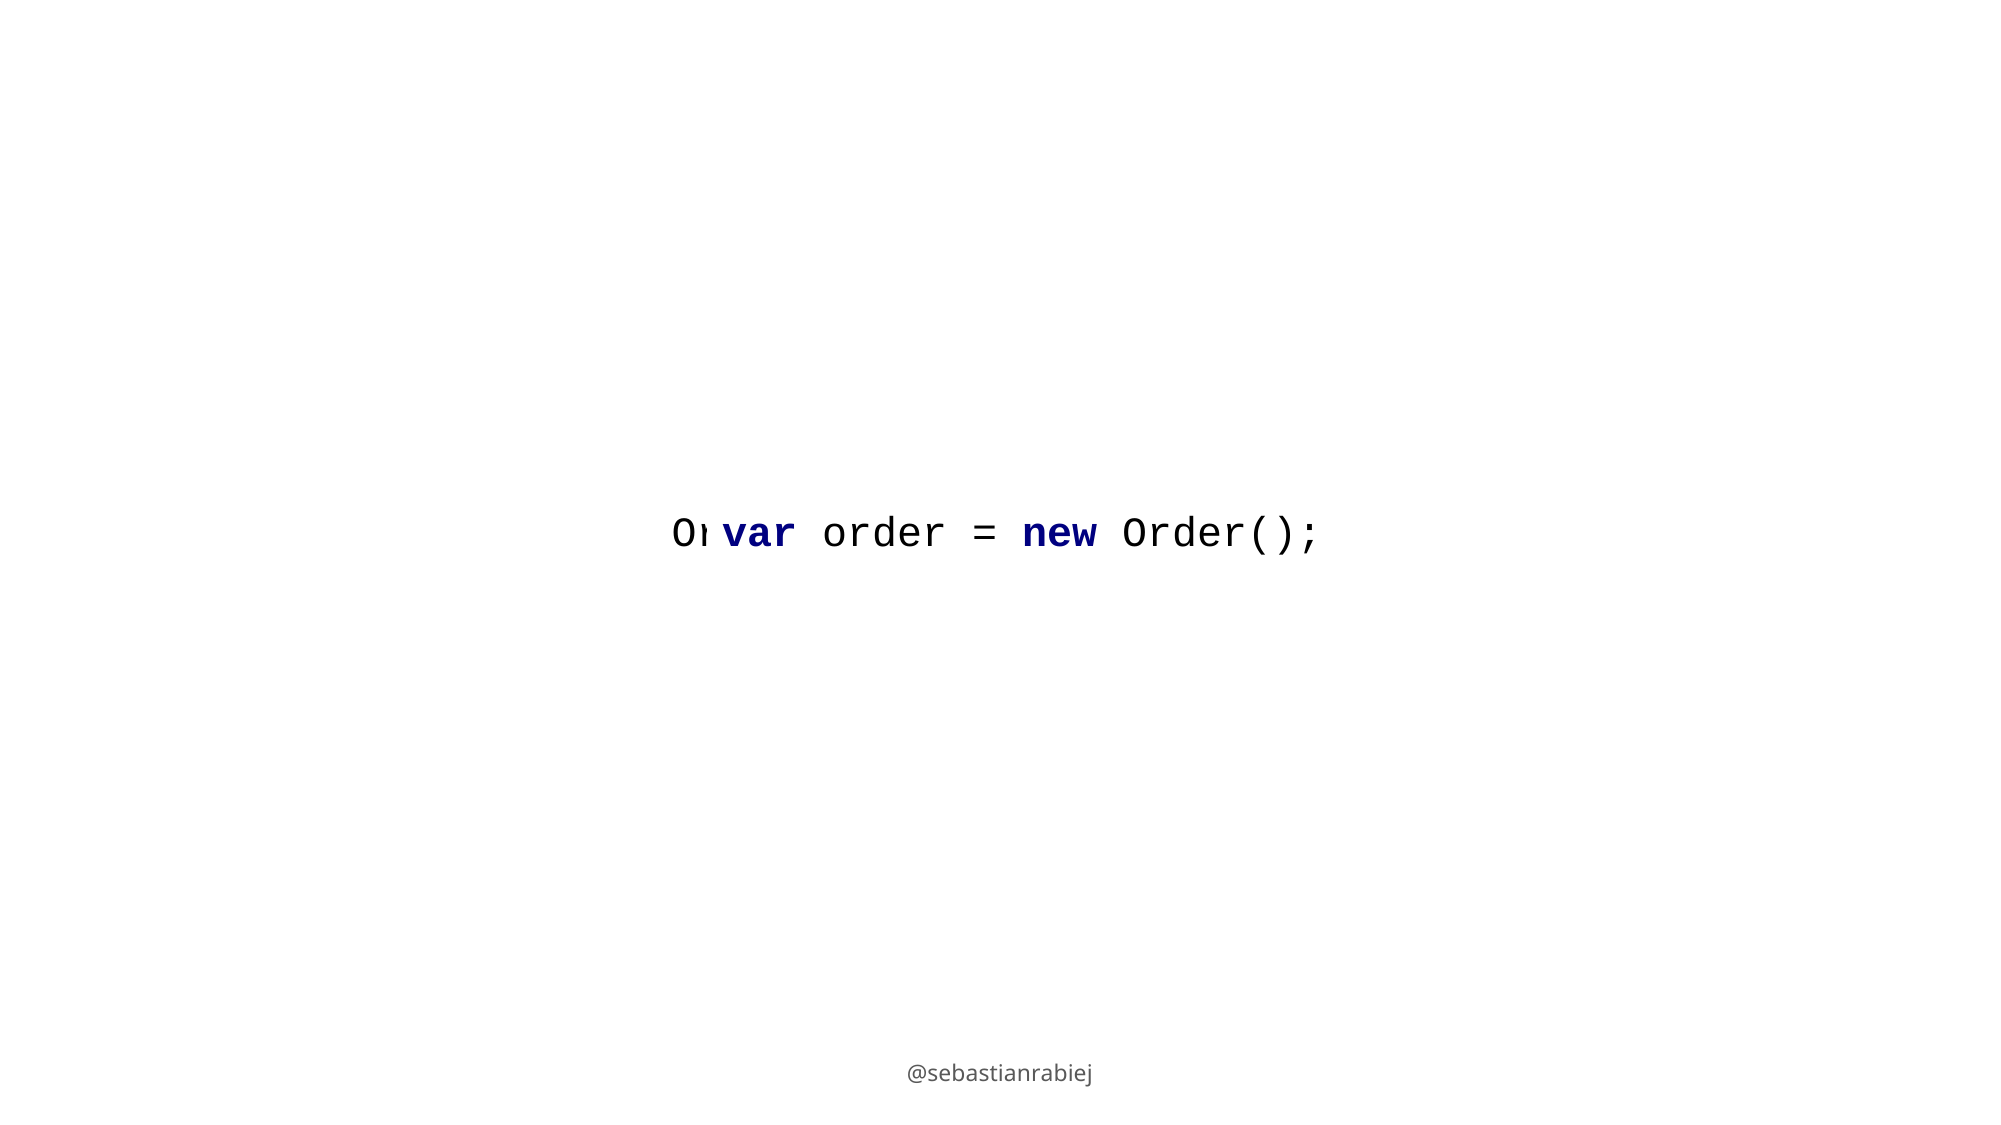

Order order = new Order();
var order = new Order();
@sebastianrabiej